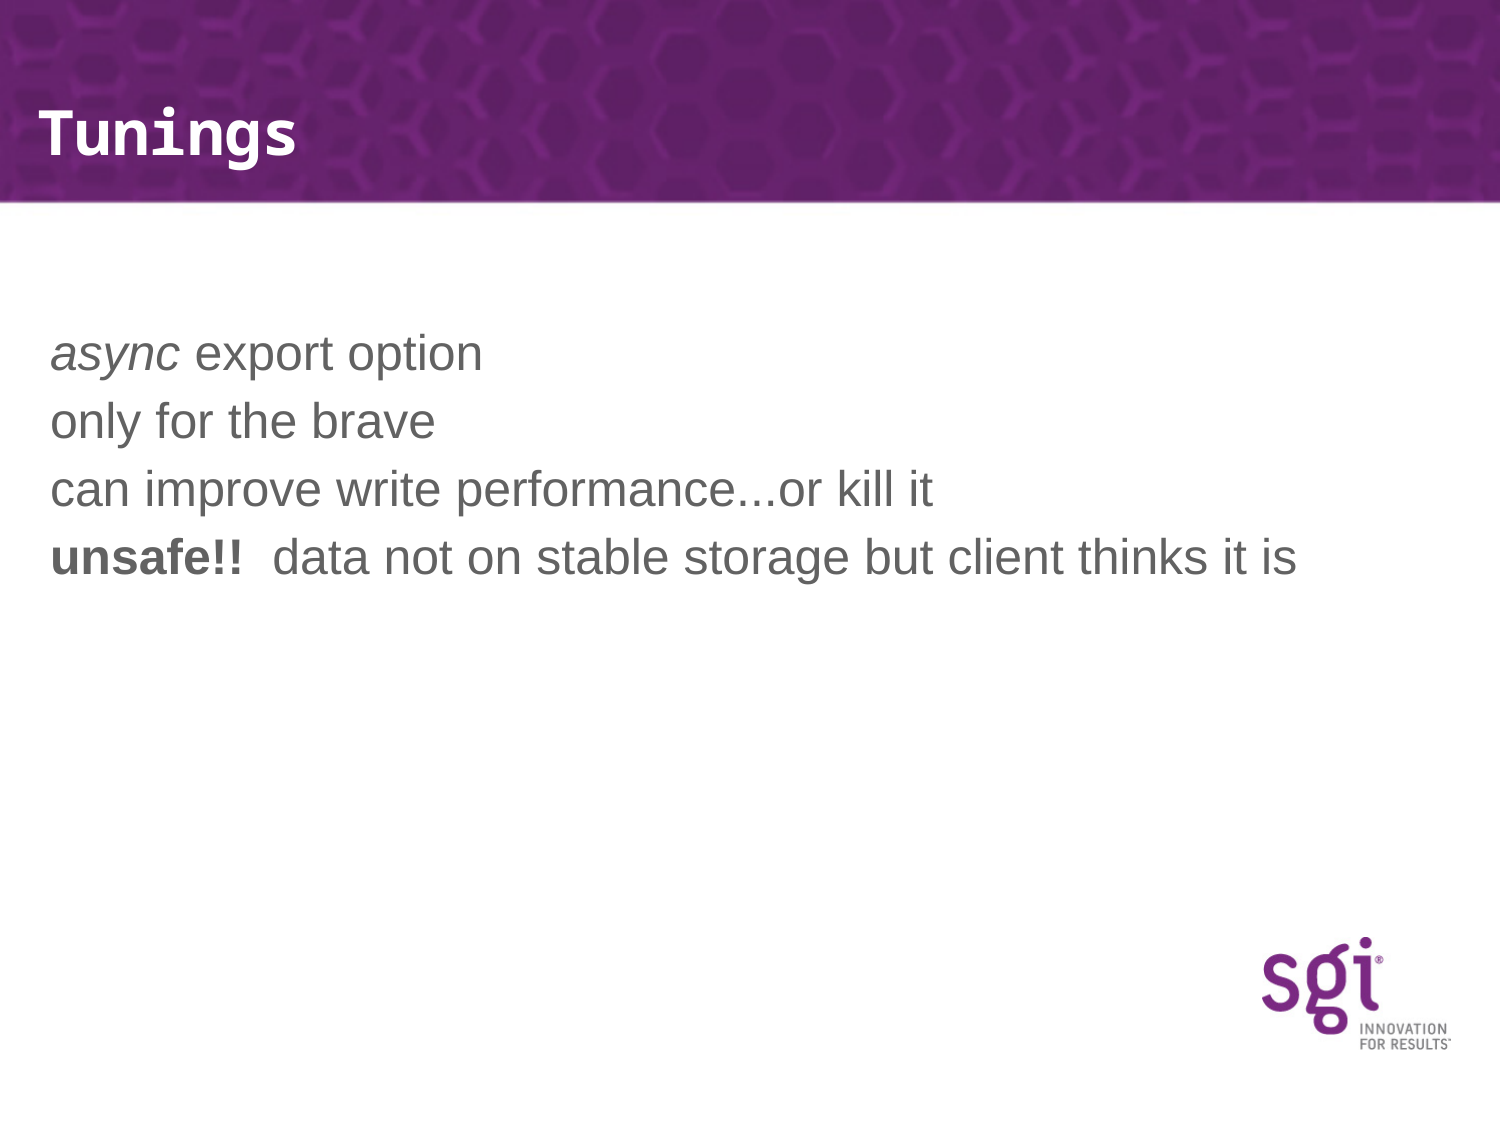

# Tunings
async export option
only for the brave
can improve write performance...or kill it
unsafe!! data not on stable storage but client thinks it is